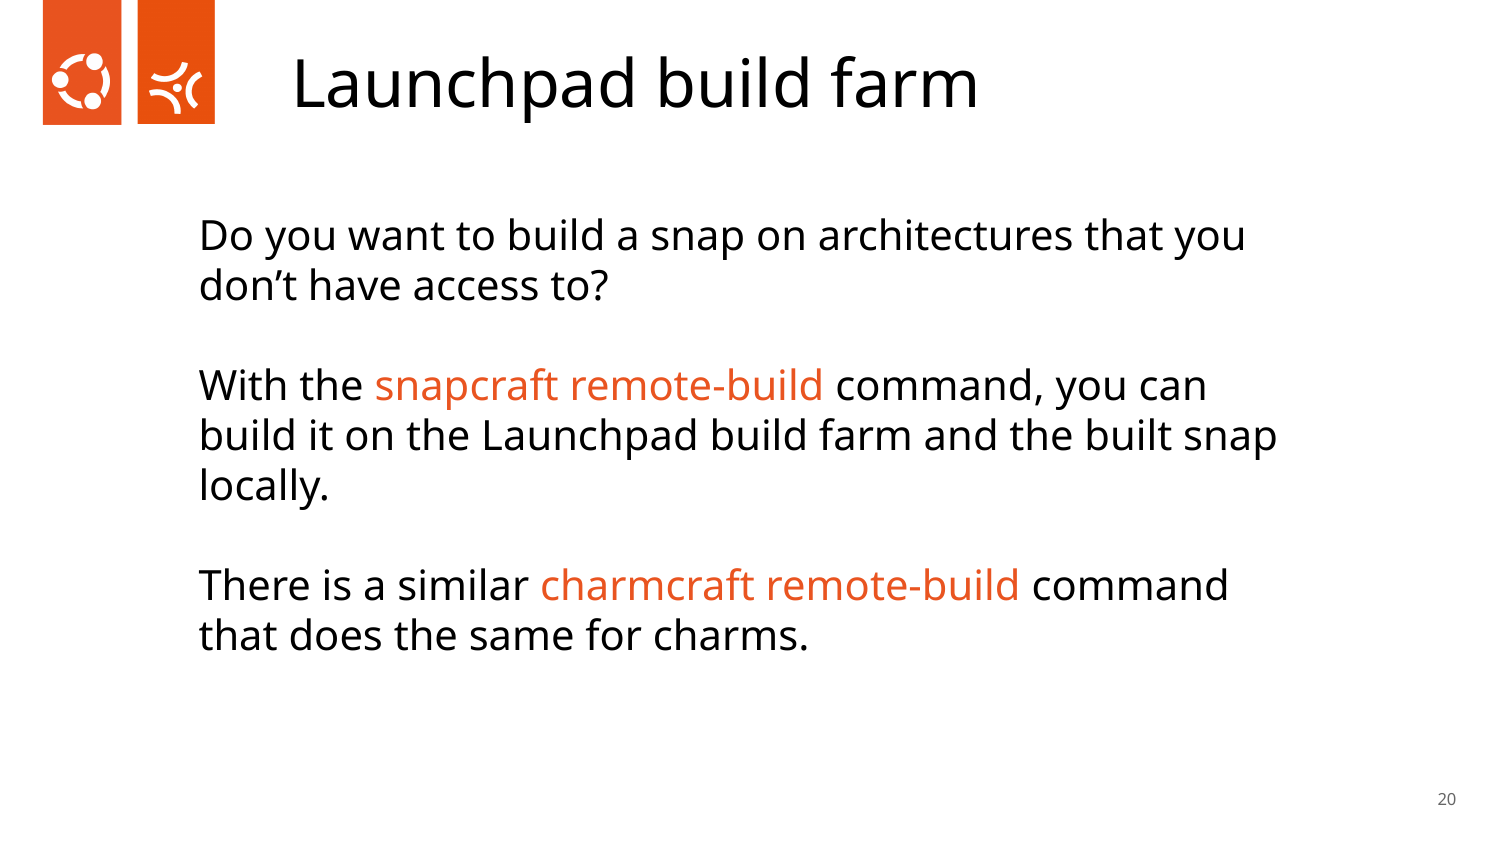

# Launchpad build farm
Do you want to build a snap on architectures that you don’t have access to?
With the snapcraft remote-build command, you can build it on the Launchpad build farm and the built snap locally.
There is a similar charmcraft remote-build command that does the same for charms.